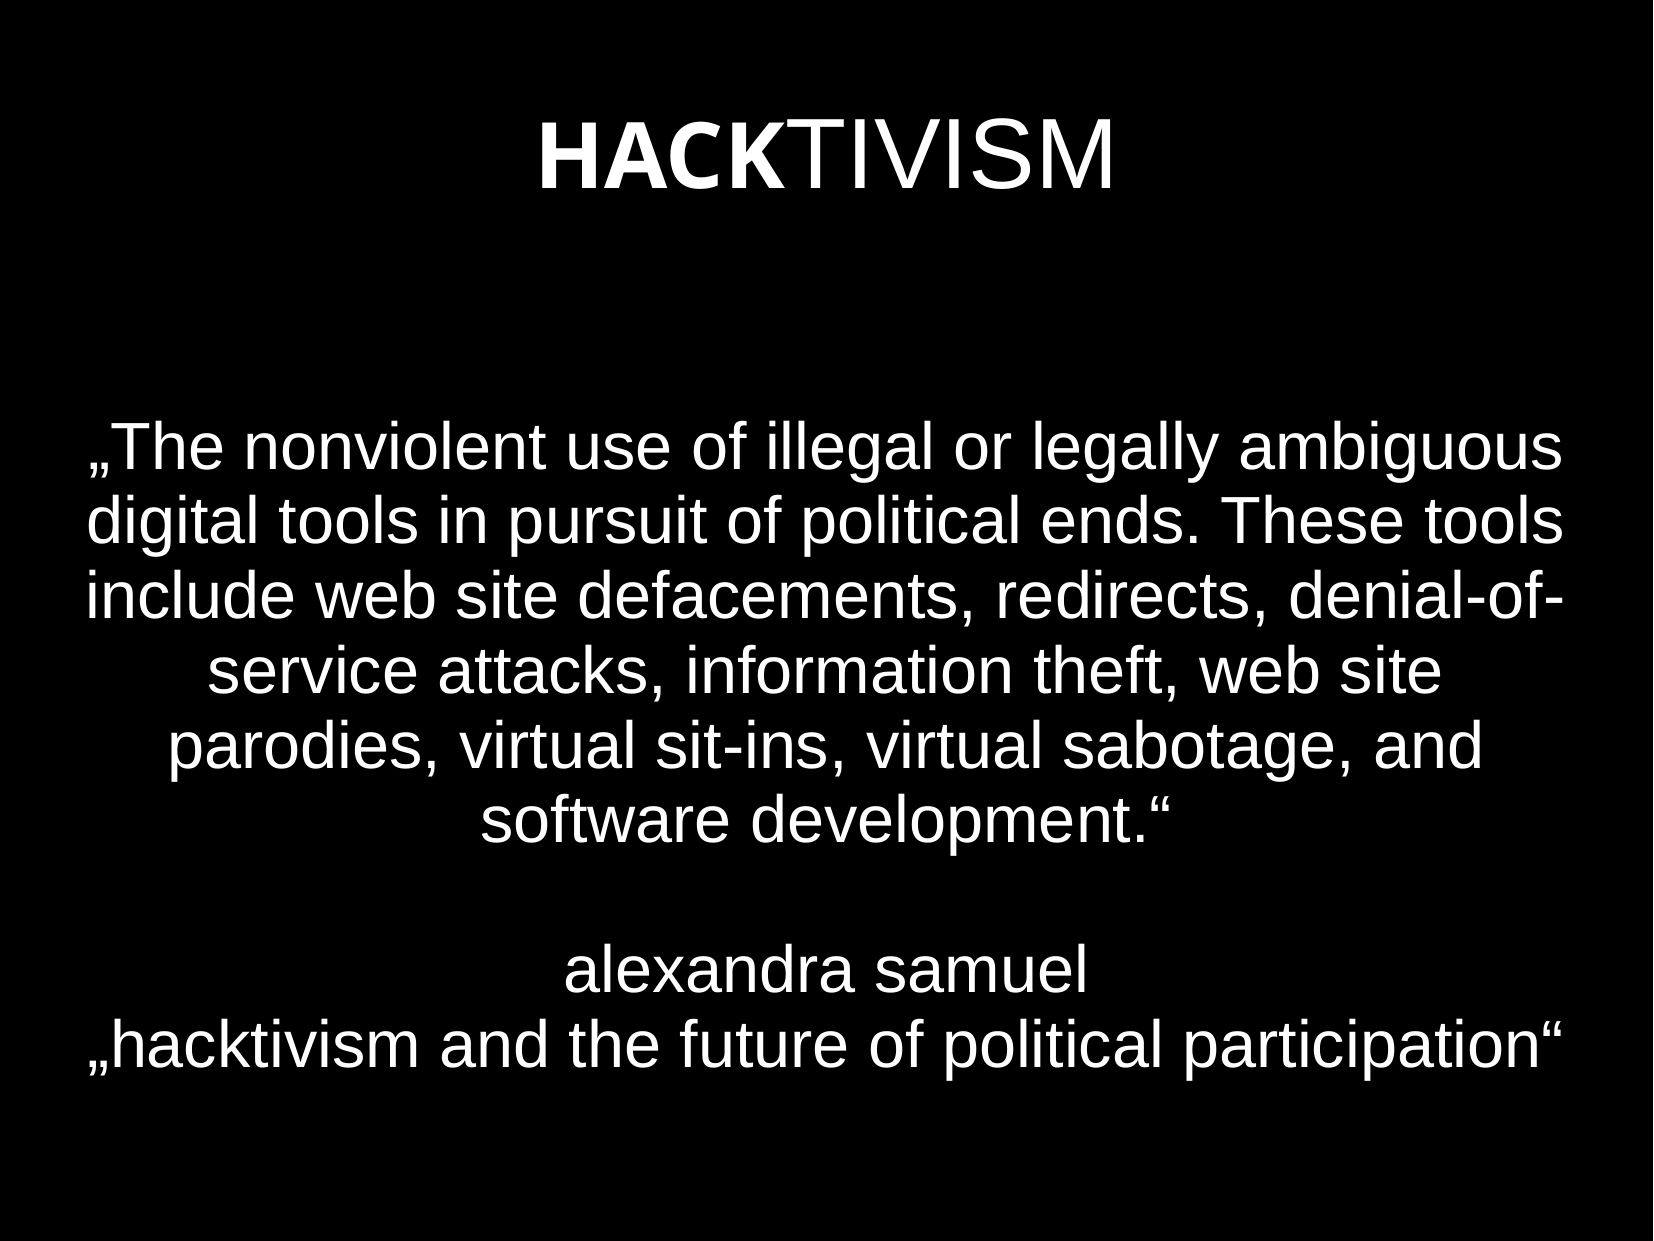

# HACKTIVISM
„The nonviolent use of illegal or legally ambiguous digital tools in pursuit of political ends. These tools include web site defacements, redirects, denial-of-service attacks, information theft, web site parodies, virtual sit-ins, virtual sabotage, and software development.“
 alexandra samuel
„hacktivism and the future of political participation“